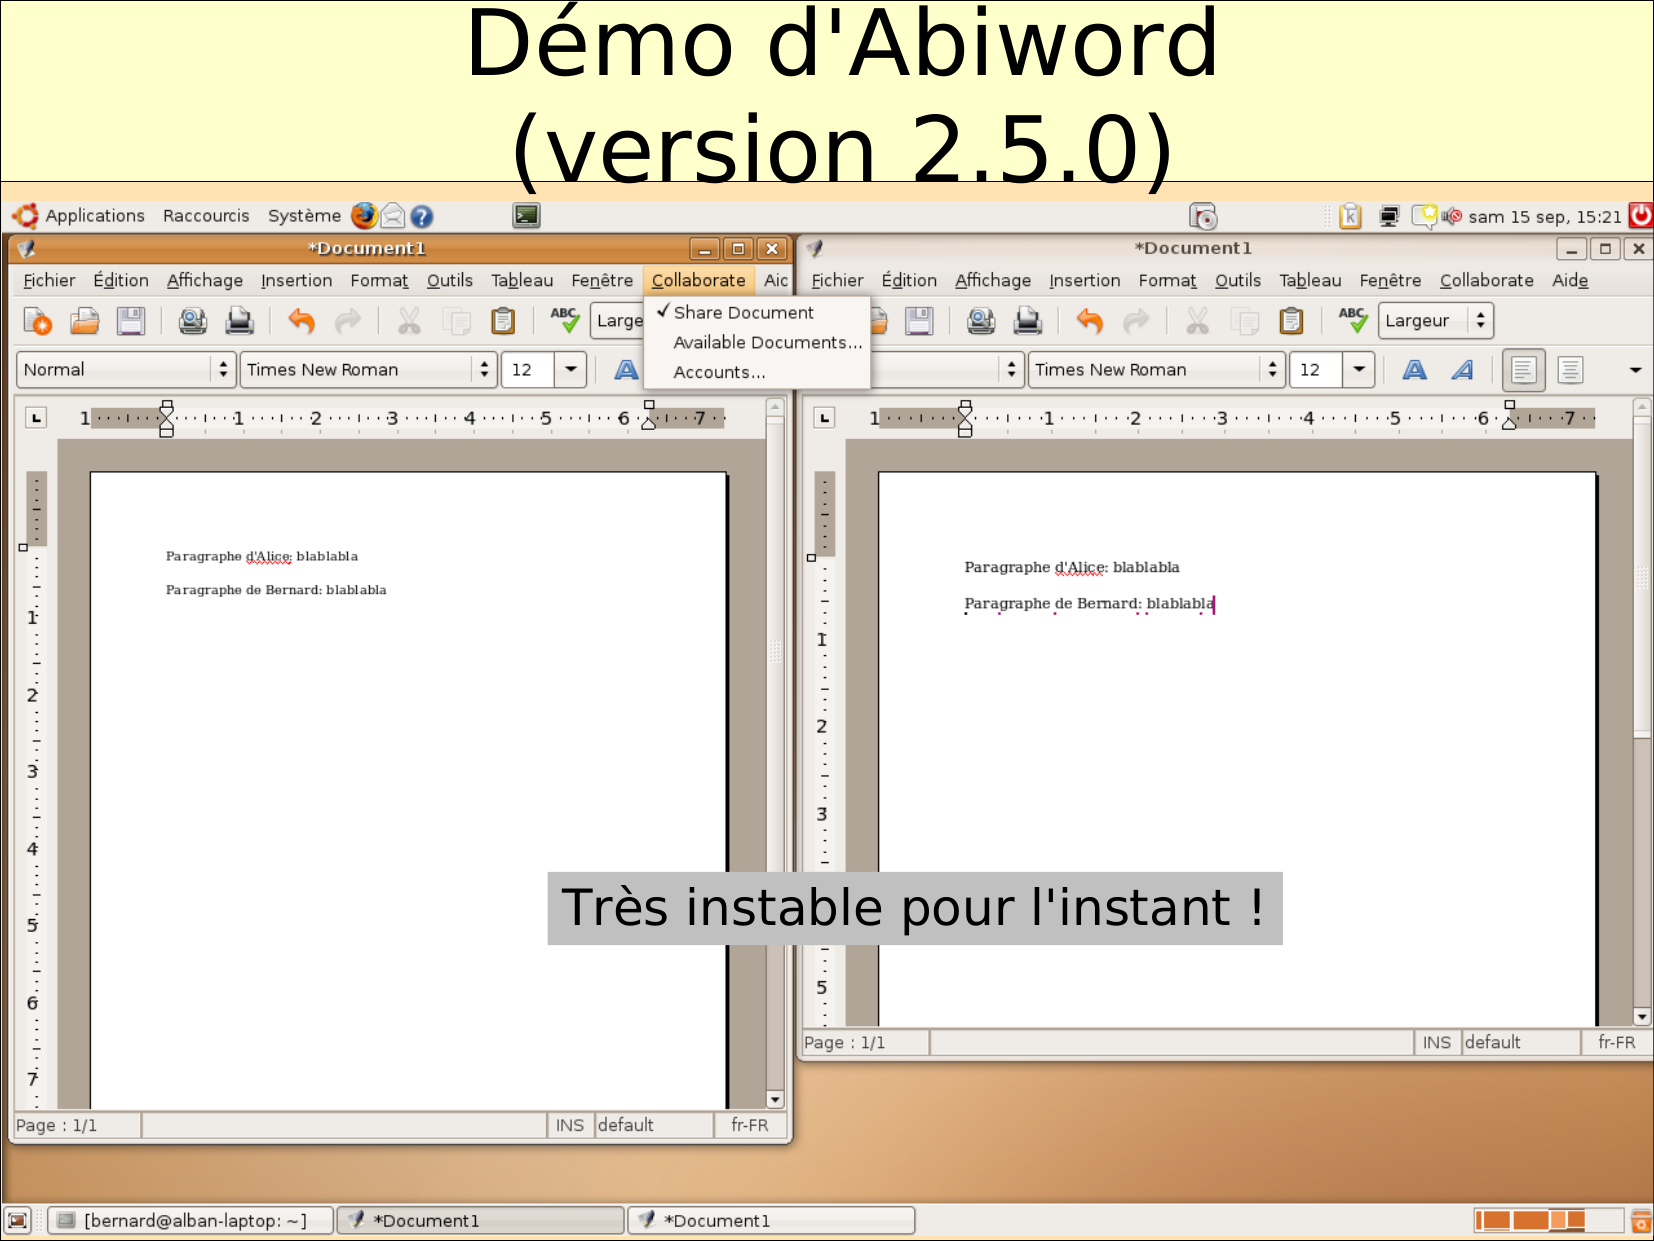

# Démo d'Abiword (version 2.5.0)
Très instable pour l'instant !